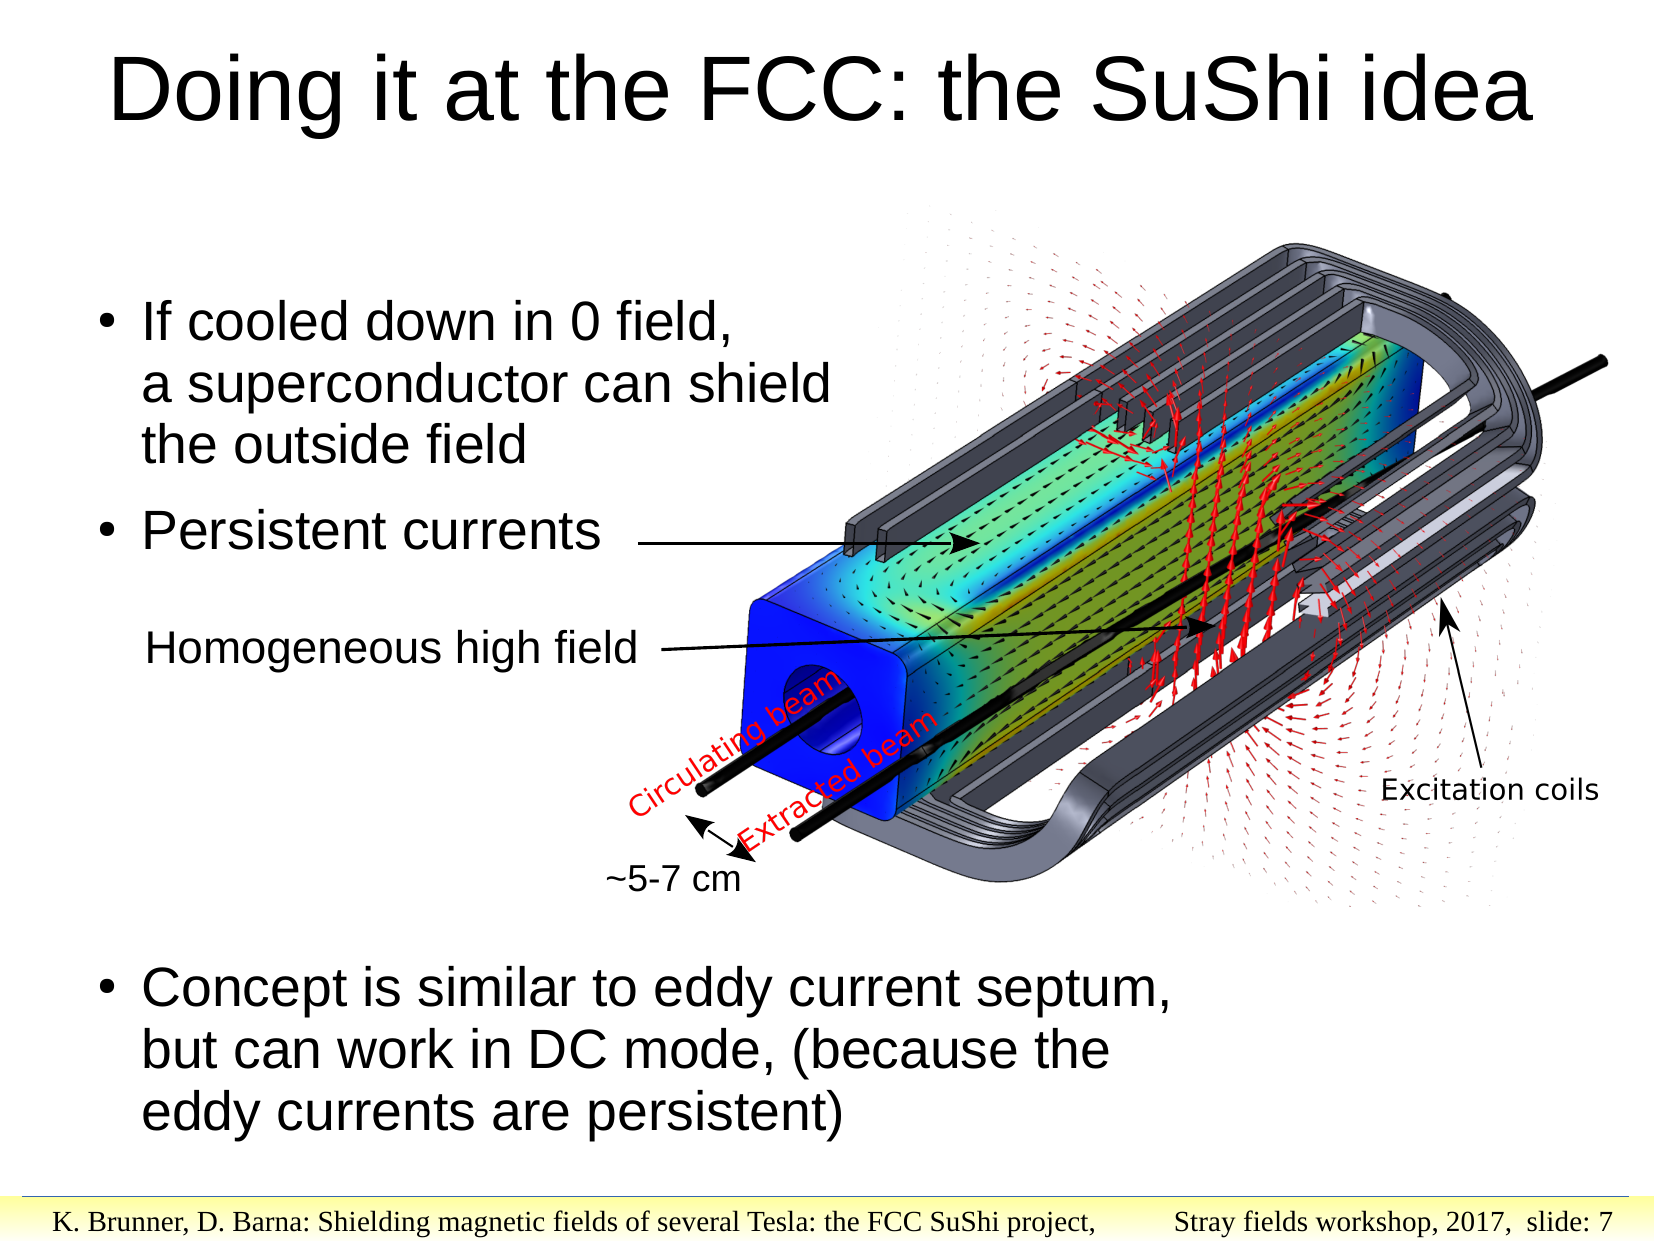

# Doing it at the FCC: the SuShi idea
If cooled down in 0 field,
a superconductor can shield
the outside field
Persistent currents
Concept is similar to eddy current septum,
but can work in DC mode, (because the
eddy currents are persistent)
Homogeneous high field
~5-7 cm